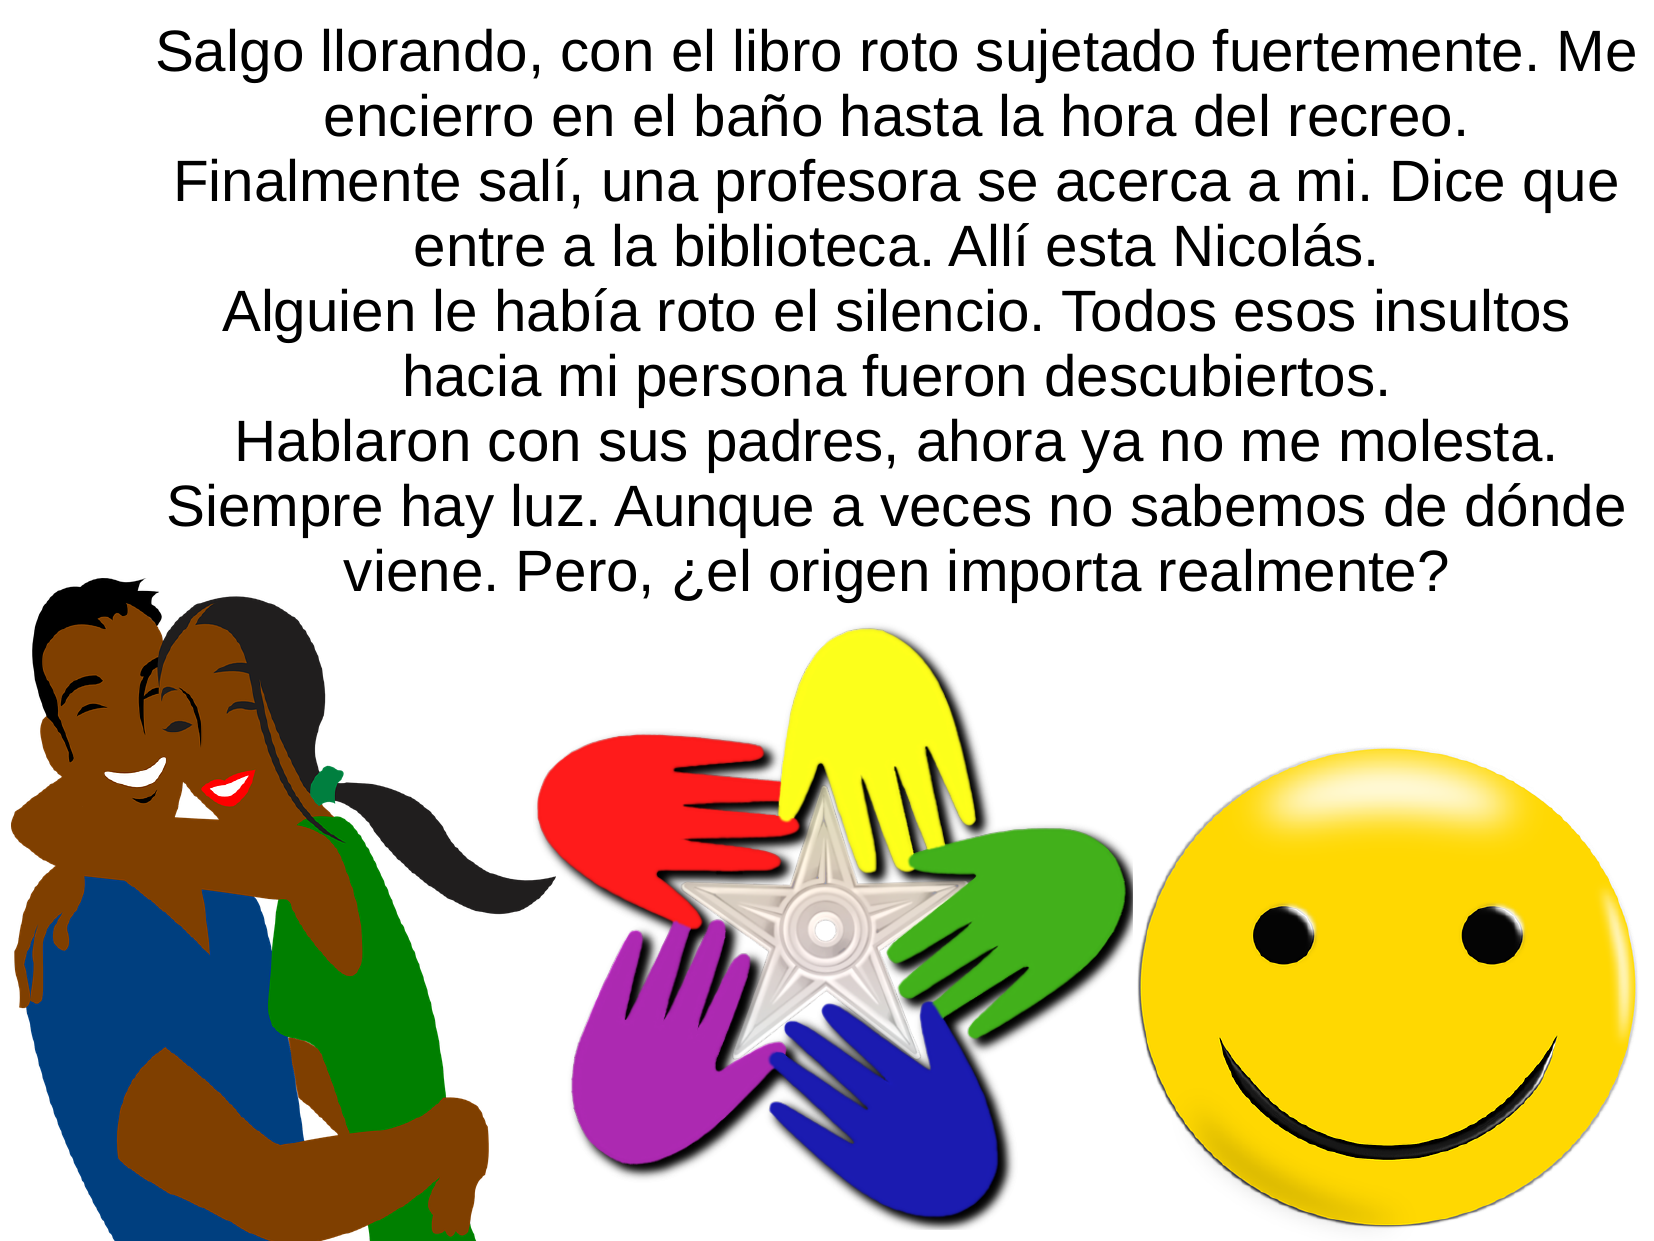

# Salgo llorando, con el libro roto sujetado fuertemente. Me encierro en el baño hasta la hora del recreo.
Finalmente salí, una profesora se acerca a mi. Dice que entre a la biblioteca. Allí esta Nicolás.
Alguien le había roto el silencio. Todos esos insultos hacia mi persona fueron descubiertos.
Hablaron con sus padres, ahora ya no me molesta.
Siempre hay luz. Aunque a veces no sabemos de dónde viene. Pero, ¿el origen importa realmente?